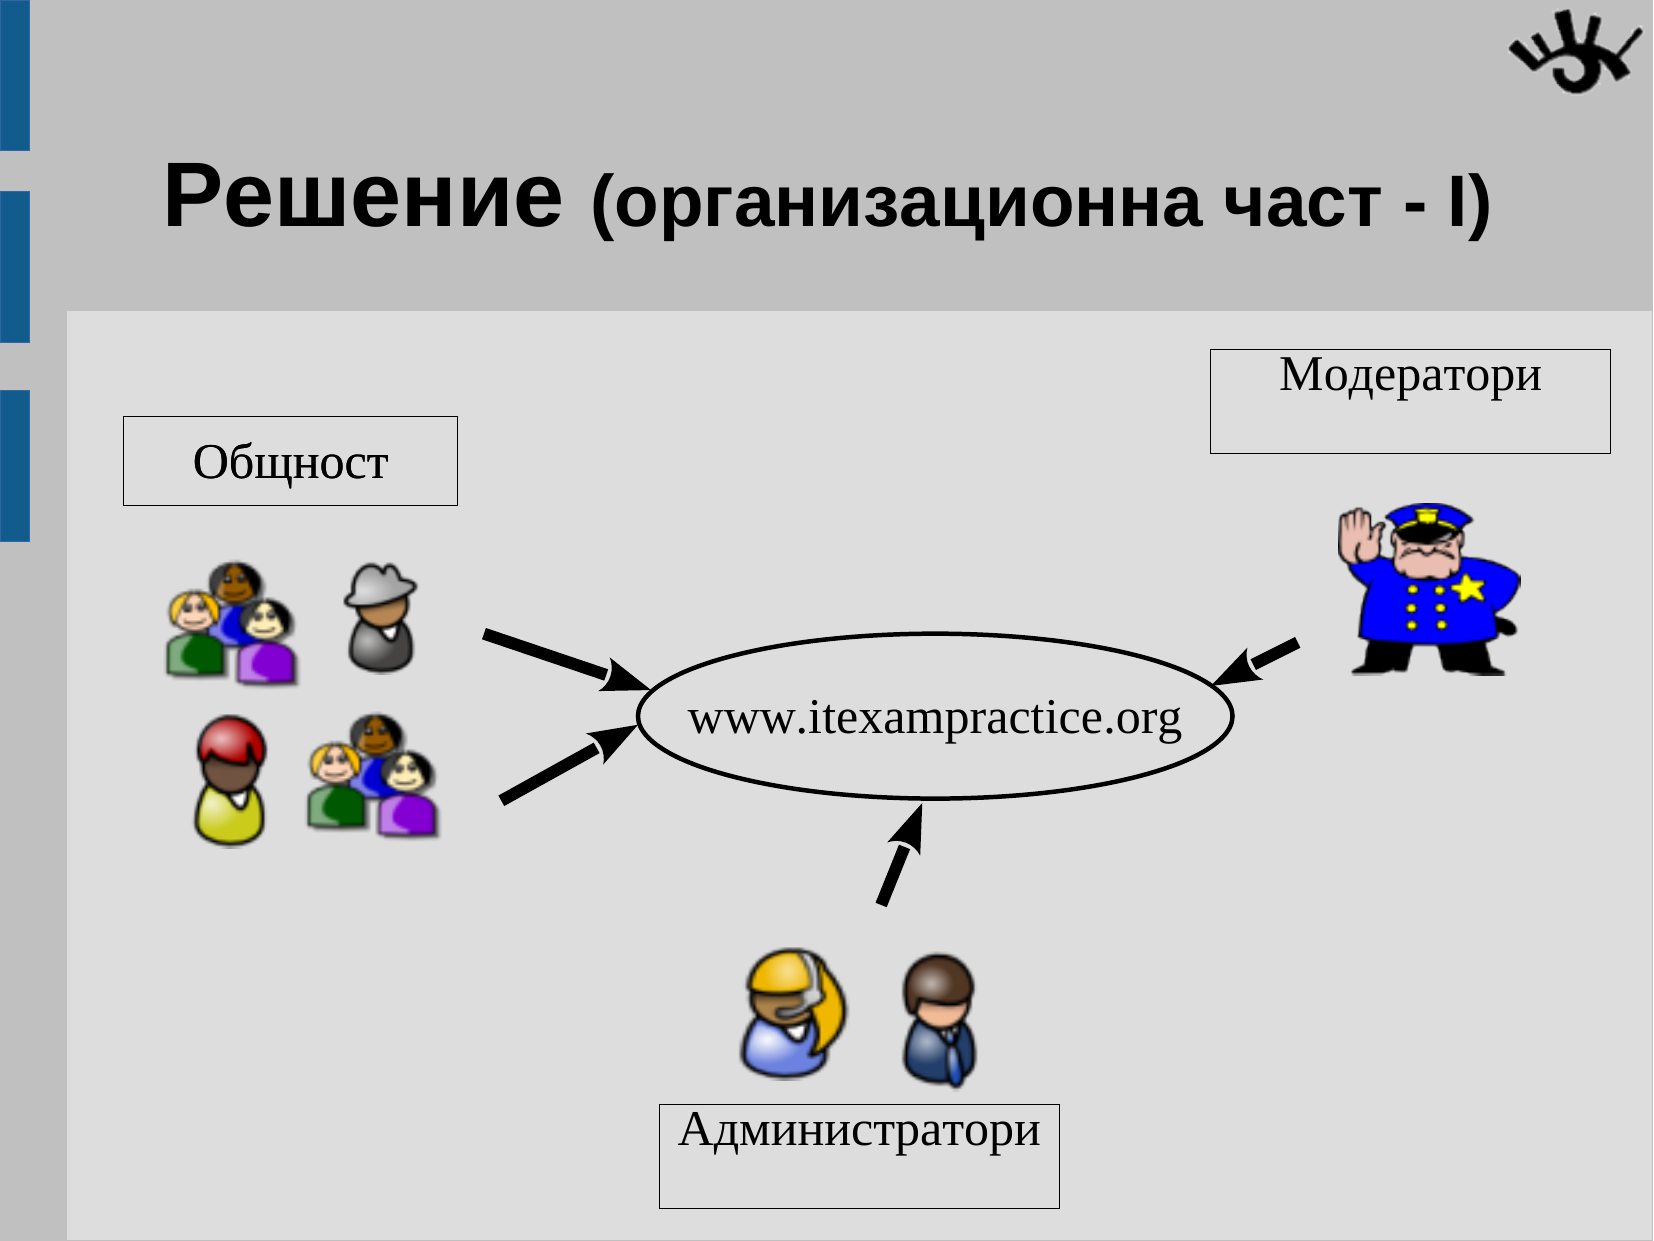

# Решение (организационна част - I)
Модератори
Общност
Общност
www.itexampractice.org
Администратори